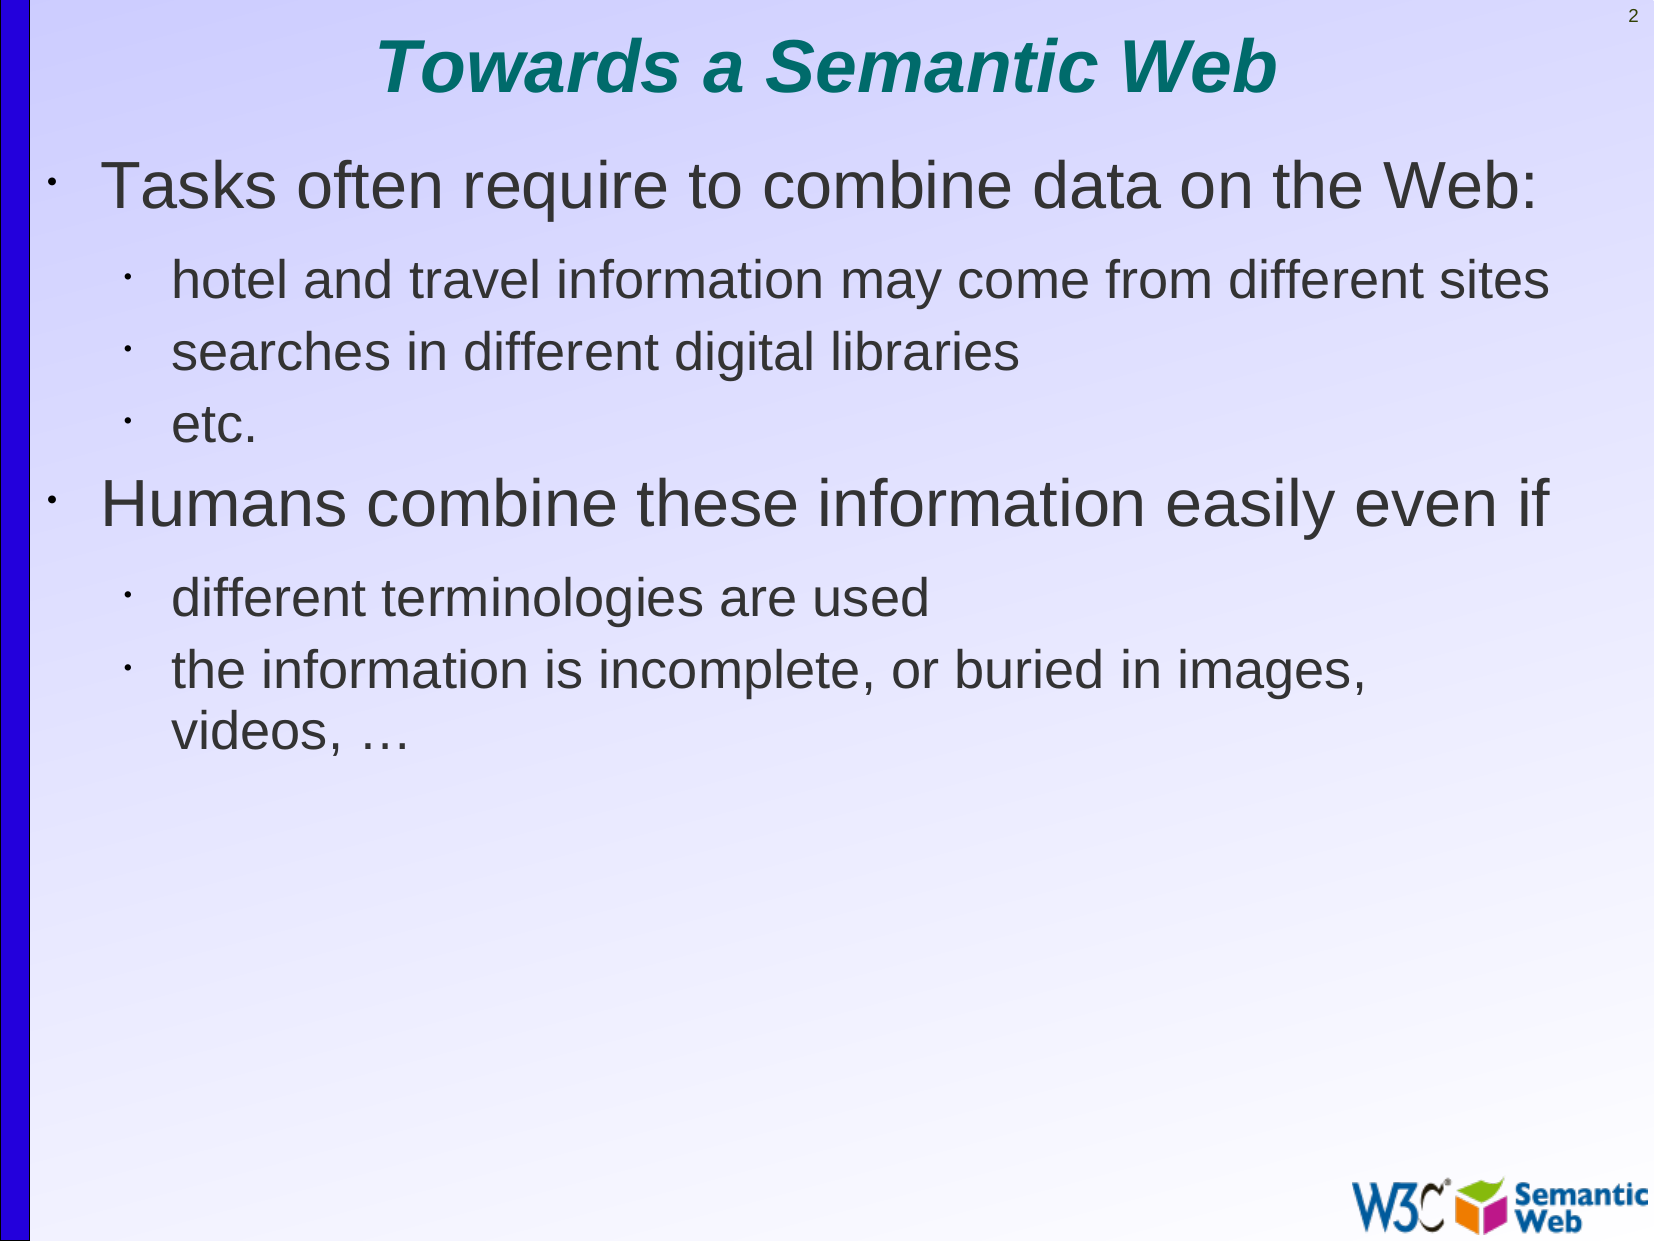

# Towards a Semantic Web
Tasks often require to combine data on the Web:
hotel and travel information may come from different sites
searches in different digital libraries
etc.
Humans combine these information easily even if
different terminologies are used
the information is incomplete, or buried in images, videos, …